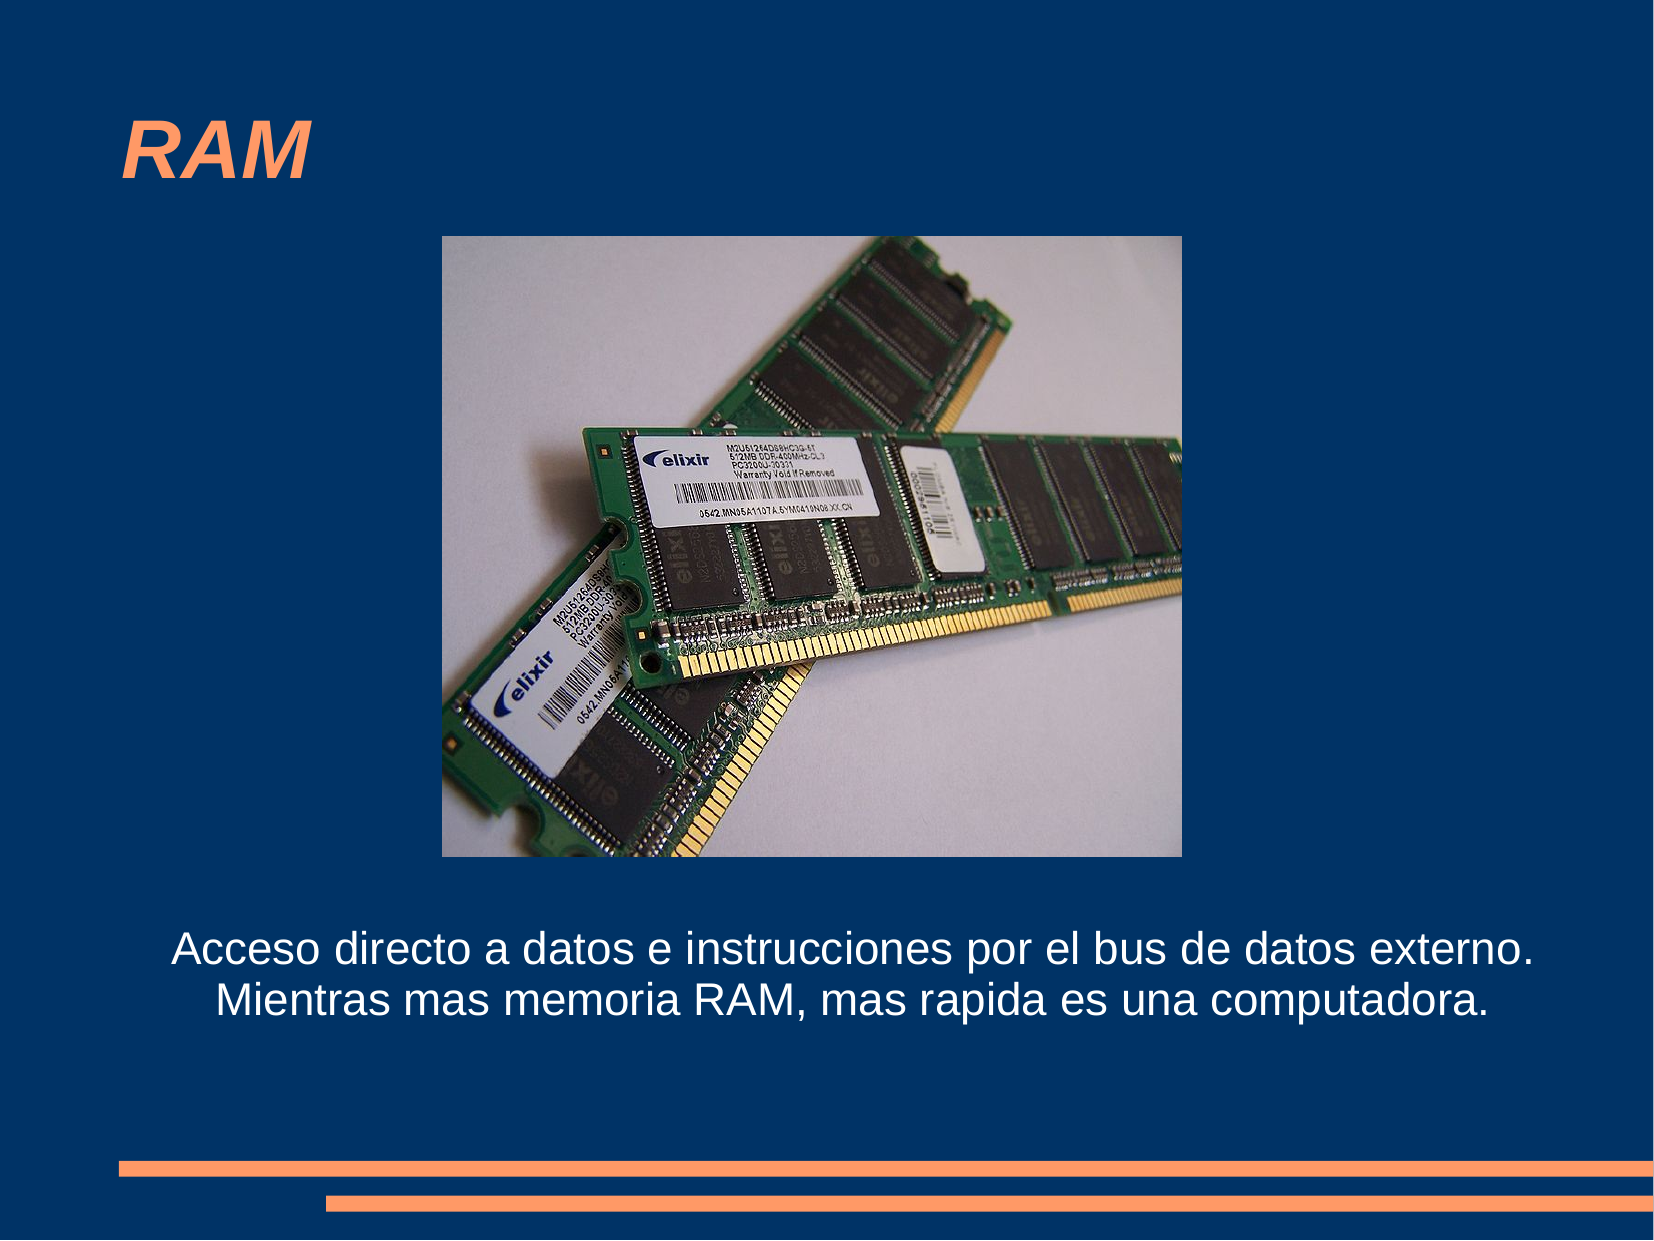

# RAM
Acceso directo a datos e instrucciones por el bus de datos externo.
Mientras mas memoria RAM, mas rapida es una computadora.